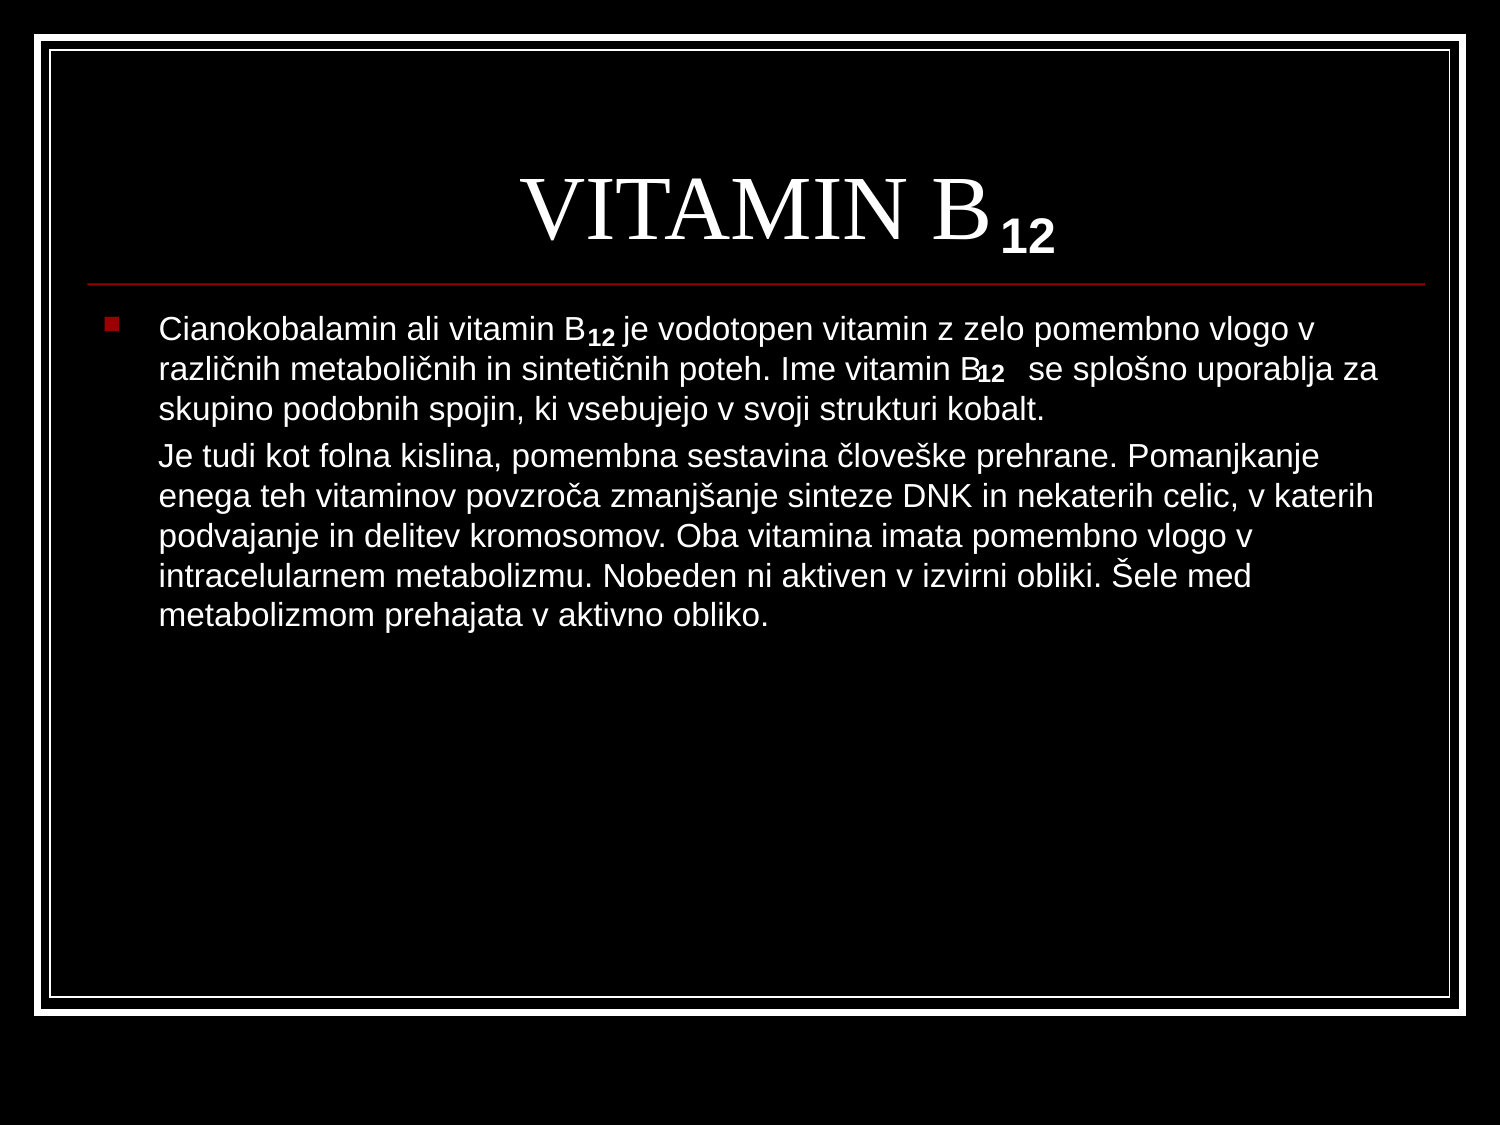

# VITAMIN B
12
Cianokobalamin ali vitamin B je vodotopen vitamin z zelo pomembno vlogo v različnih metaboličnih in sintetičnih poteh. Ime vitamin B se splošno uporablja za skupino podobnih spojin, ki vsebujejo v svoji strukturi kobalt.
 Je tudi kot folna kislina, pomembna sestavina človeške prehrane. Pomanjkanje enega teh vitaminov povzroča zmanjšanje sinteze DNK in nekaterih celic, v katerih podvajanje in delitev kromosomov. Oba vitamina imata pomembno vlogo v intracelularnem metabolizmu. Nobeden ni aktiven v izvirni obliki. Šele med metabolizmom prehajata v aktivno obliko.
12
12